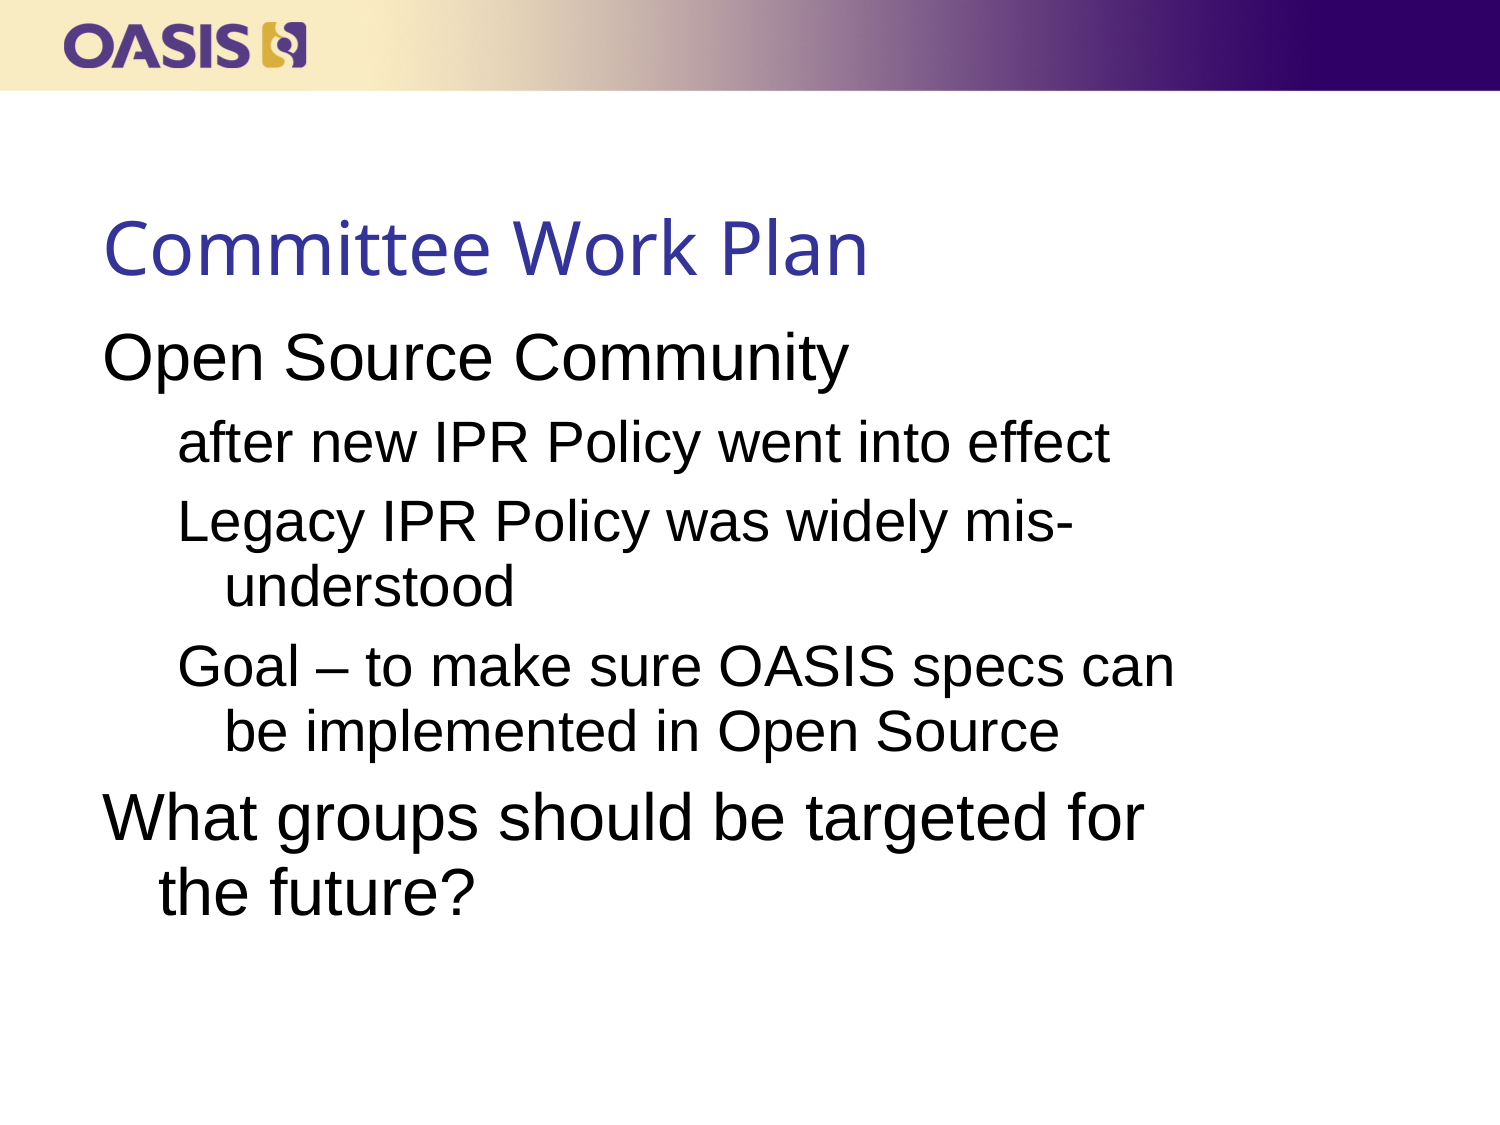

# Committee Work Plan
Open Source Community
after new IPR Policy went into effect
Legacy IPR Policy was widely mis-understood
Goal – to make sure OASIS specs can be implemented in Open Source
What groups should be targeted for the future?